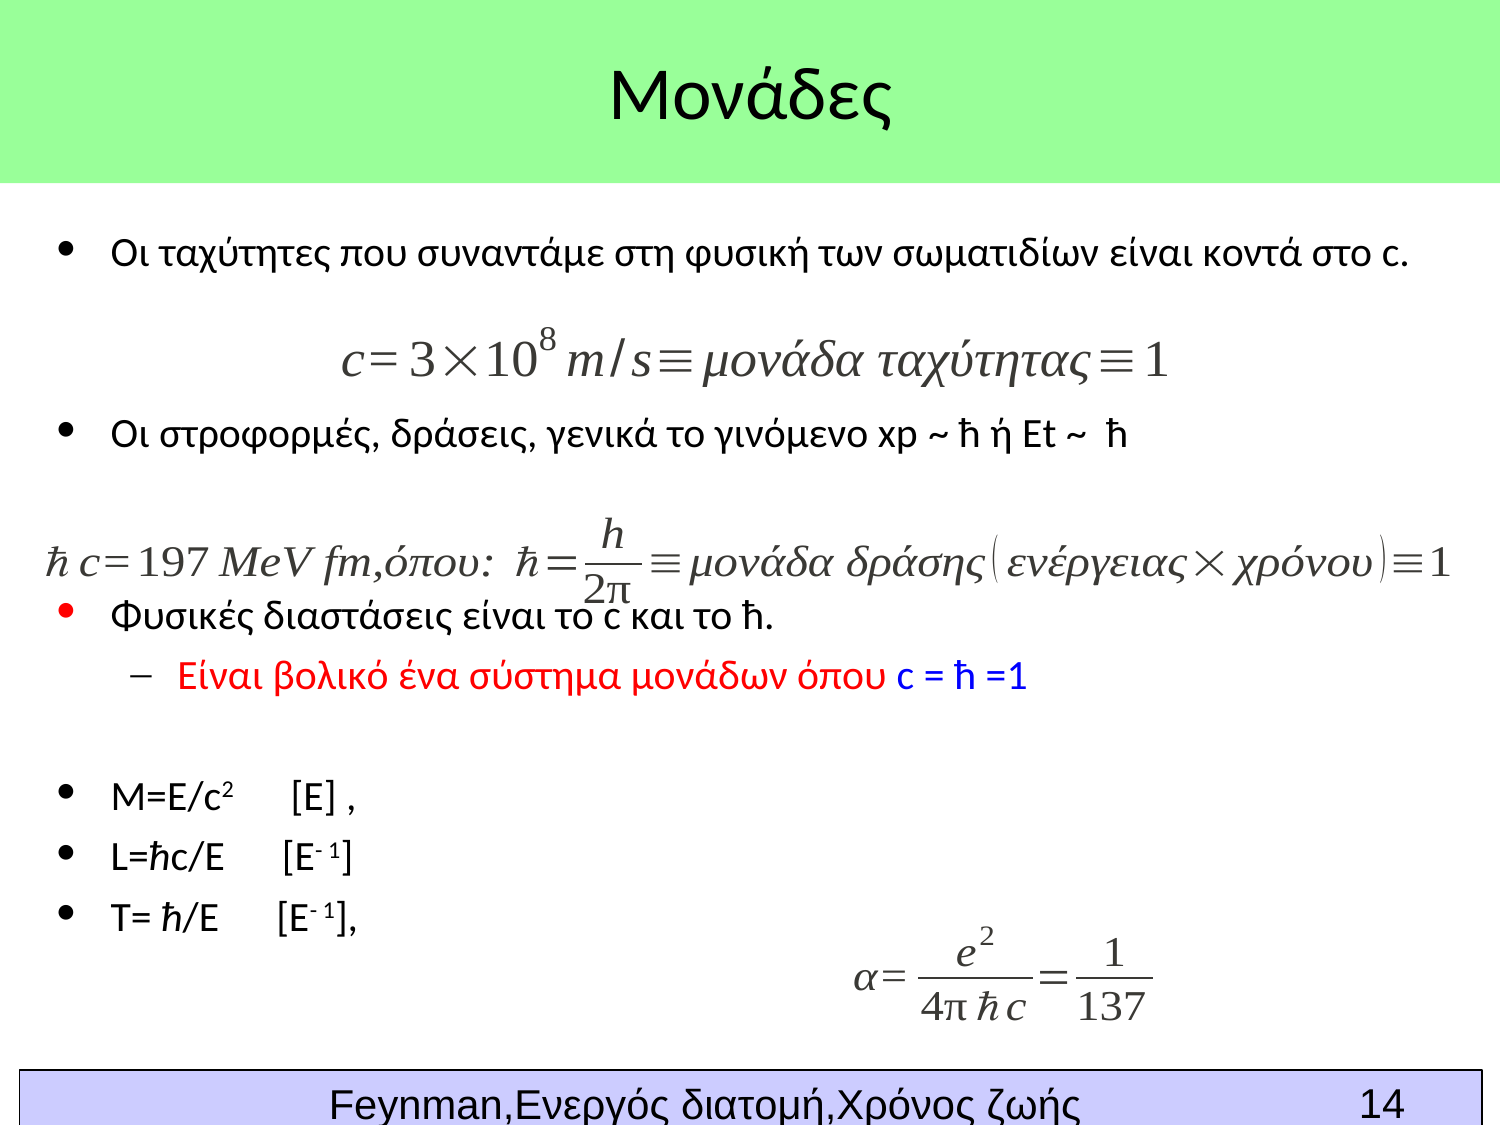

Μονάδες
Οι ταχύτητες που συναντάμε στη φυσική των σωματιδίων είναι κοντά στο c.
Οι στροφορμές, δράσεις, γενικά το γινόμενο xp ~ ħ ή Et ~ ħ
Φυσικές διαστάσεις είναι το c και το ħ.
Είναι βολικό ένα σύστημα μονάδων όπου c = ħ =1
Μ=Ε/c2 [E] ,
L=ħc/E [E- 1]
T= ħ/E [E- 1],
14
Feynman,Eνεργός διατομή,Xρόνος ζωής